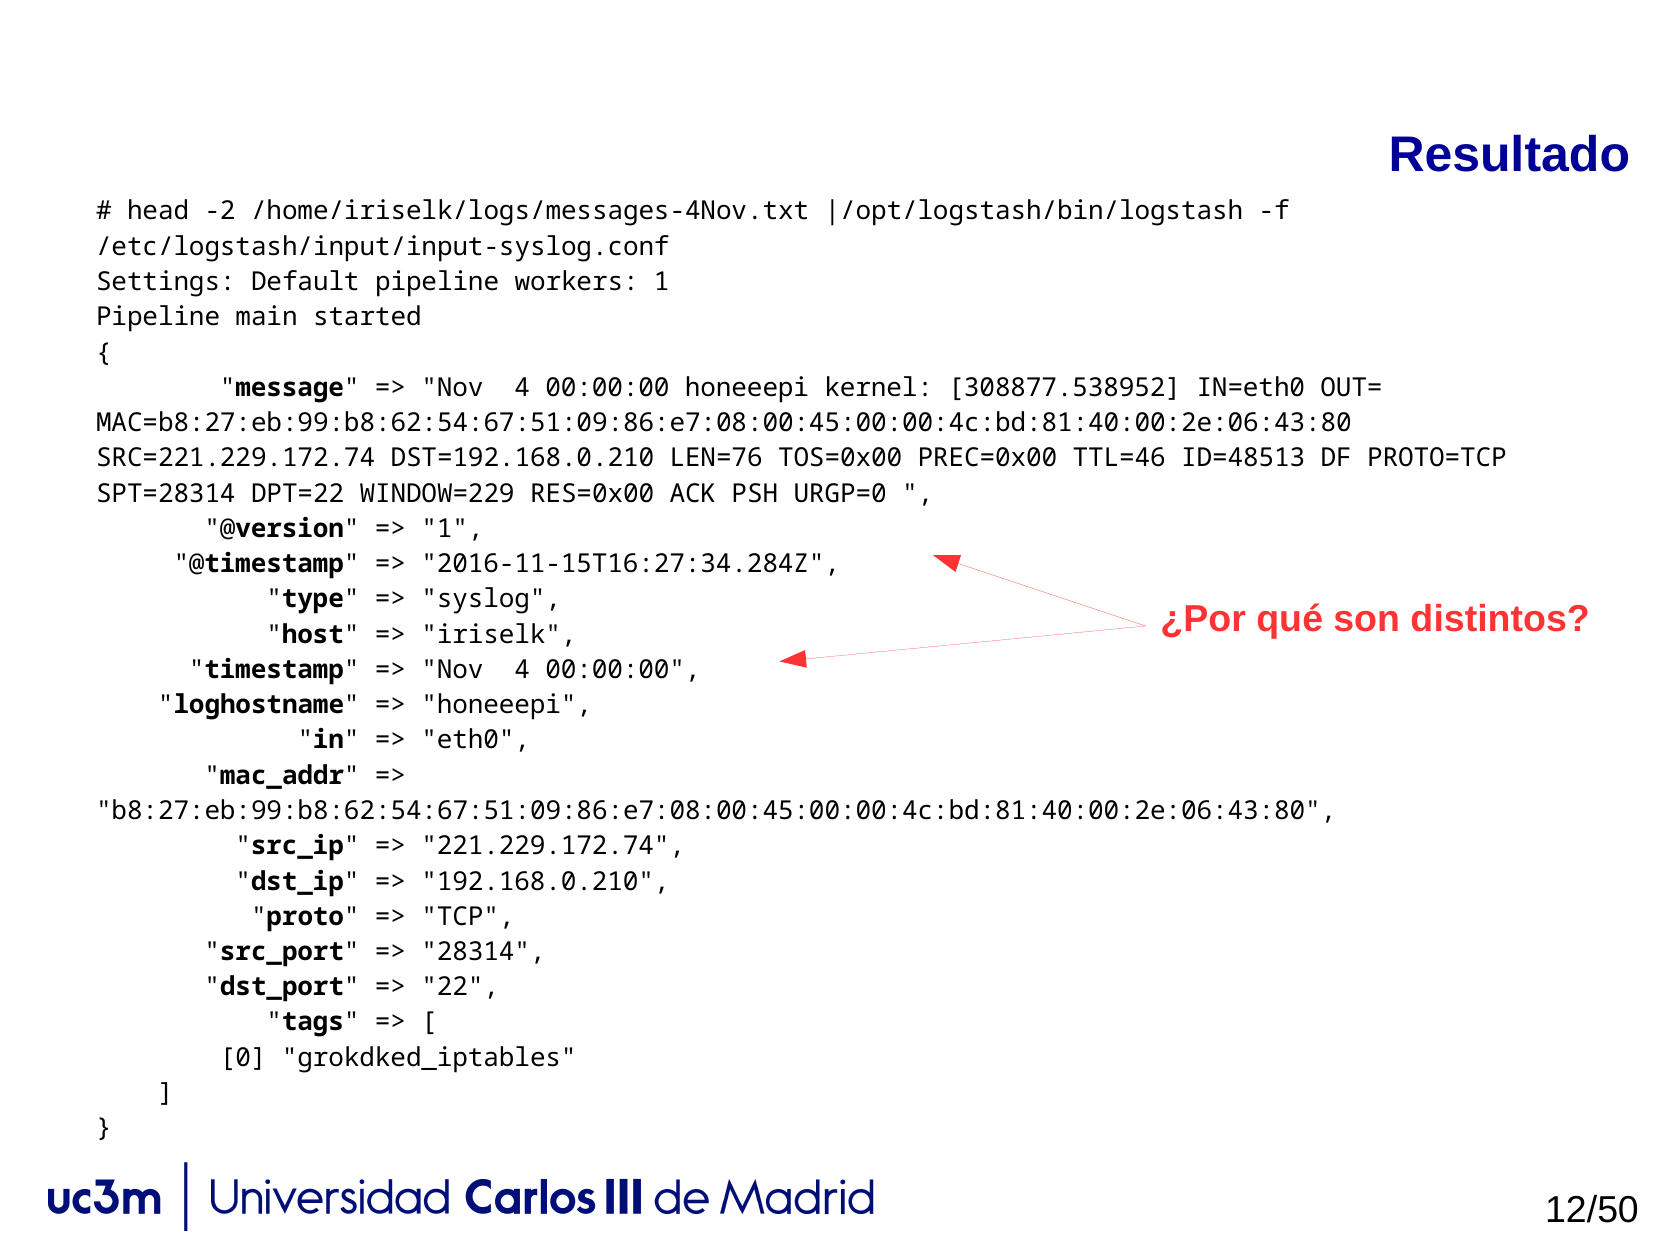

# Resultado
# head -2 /home/iriselk/logs/messages-4Nov.txt |/opt/logstash/bin/logstash -f /etc/logstash/input/input-syslog.conf
Settings: Default pipeline workers: 1
Pipeline main started
{
 "message" => "Nov 4 00:00:00 honeeepi kernel: [308877.538952] IN=eth0 OUT= MAC=b8:27:eb:99:b8:62:54:67:51:09:86:e7:08:00:45:00:00:4c:bd:81:40:00:2e:06:43:80 SRC=221.229.172.74 DST=192.168.0.210 LEN=76 TOS=0x00 PREC=0x00 TTL=46 ID=48513 DF PROTO=TCP SPT=28314 DPT=22 WINDOW=229 RES=0x00 ACK PSH URGP=0 ",
 "@version" => "1",
 "@timestamp" => "2016-11-15T16:27:34.284Z",
 "type" => "syslog",
 "host" => "iriselk",
 "timestamp" => "Nov 4 00:00:00",
 "loghostname" => "honeeepi",
 "in" => "eth0",
 "mac_addr" => "b8:27:eb:99:b8:62:54:67:51:09:86:e7:08:00:45:00:00:4c:bd:81:40:00:2e:06:43:80",
 "src_ip" => "221.229.172.74",
 "dst_ip" => "192.168.0.210",
 "proto" => "TCP",
 "src_port" => "28314",
 "dst_port" => "22",
 "tags" => [
 [0] "grokdked_iptables"
 ]
}
¿Por qué son distintos?